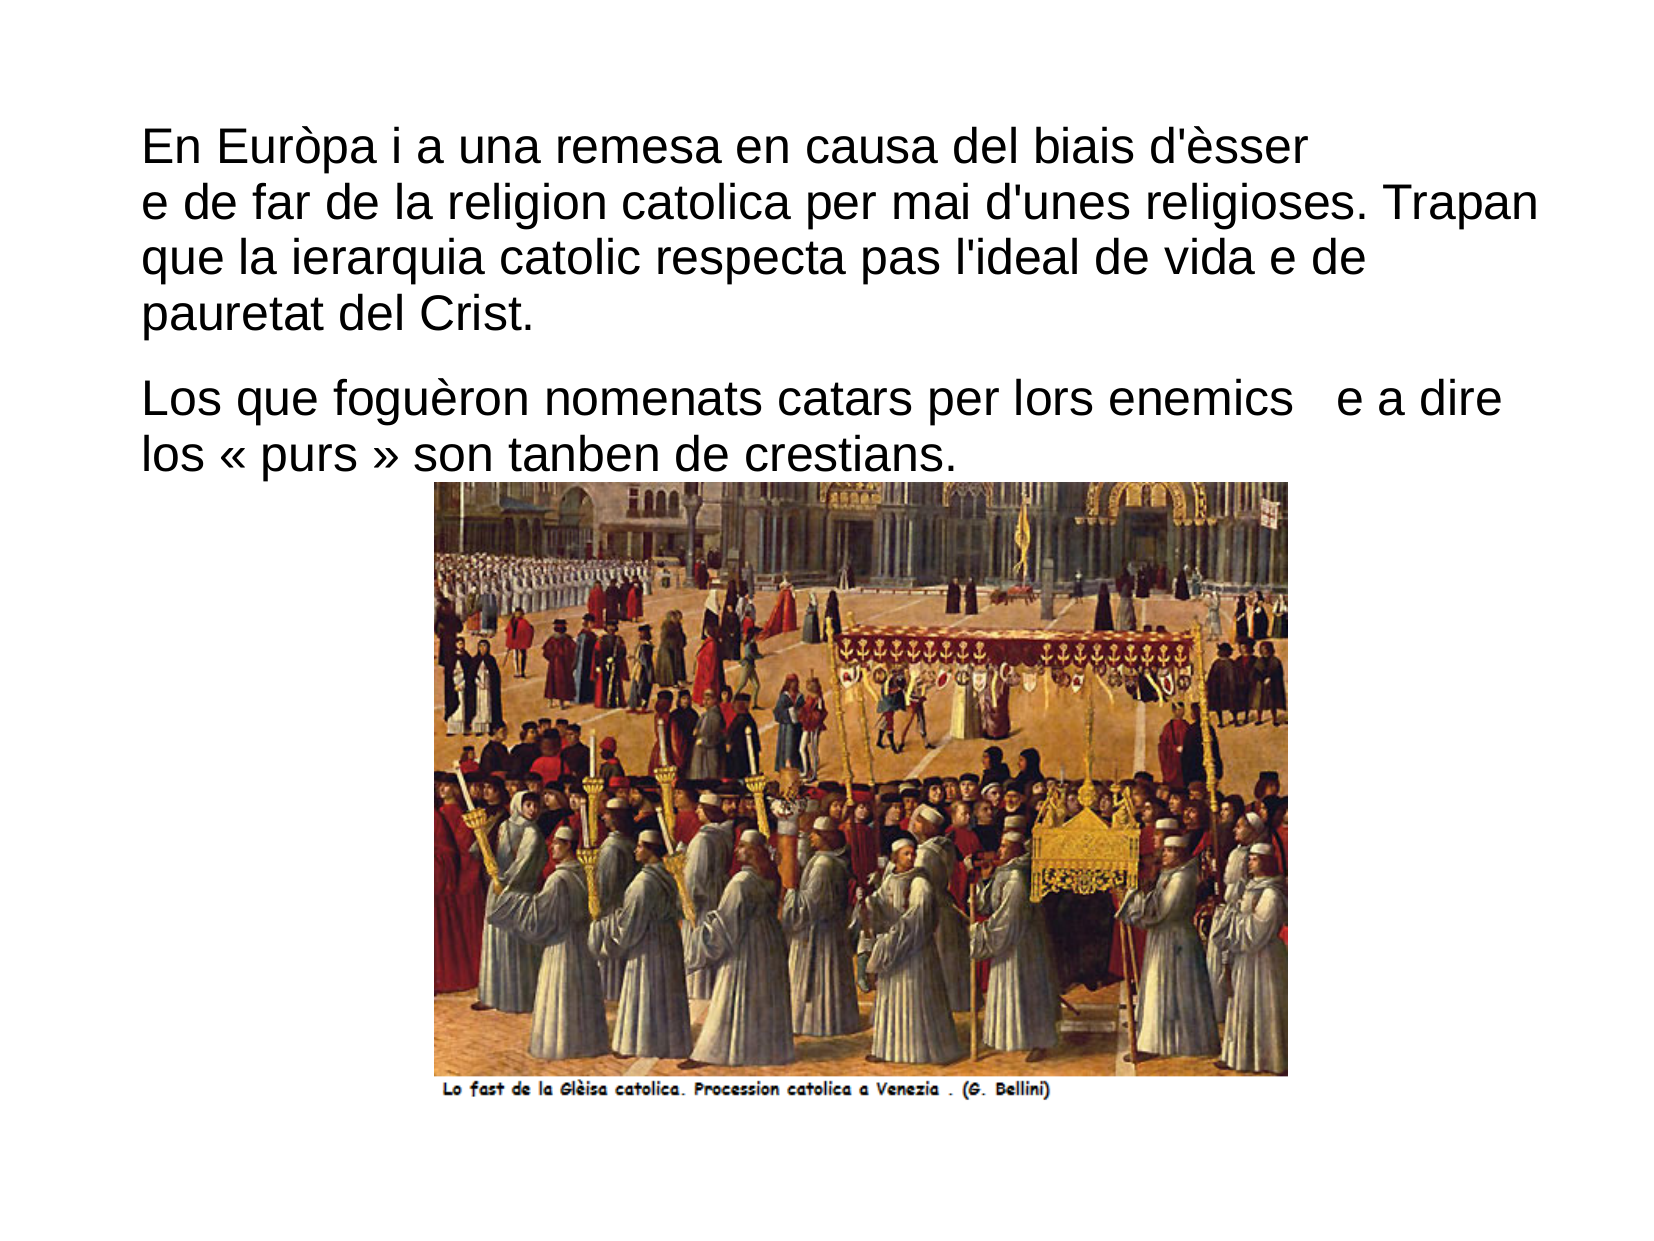

# En Euròpa i a una remesa en causa del biais d'èsser e de far de la religion catolica per mai d'unes religioses. Trapan que la ierarquia catolic respecta pas l'ideal de vida e de pauretat del Crist.
Los que foguèron nomenats catars per lors enemics e a dire los « purs » son tanben de crestians.